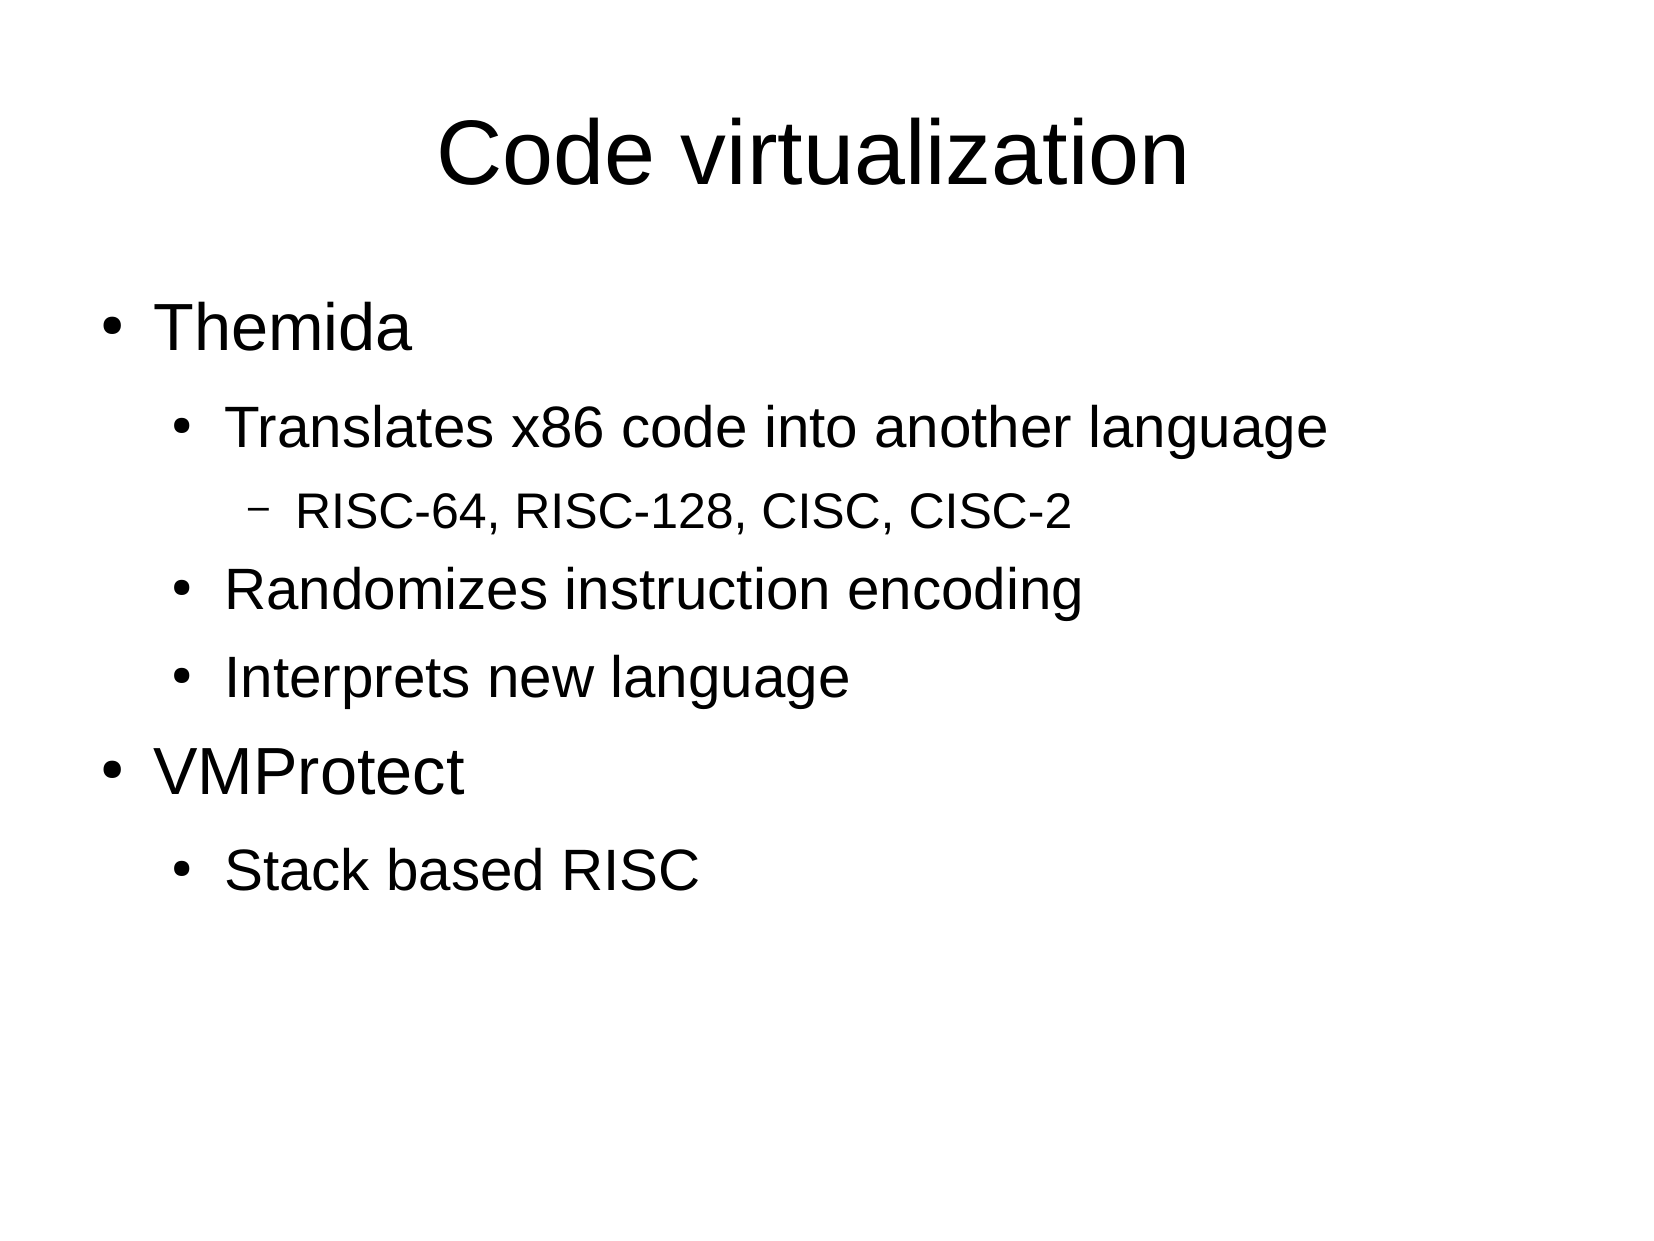

# Code virtualization
Themida
Translates x86 code into another language
RISC-64, RISC-128, CISC, CISC-2
Randomizes instruction encoding
Interprets new language
VMProtect
Stack based RISC